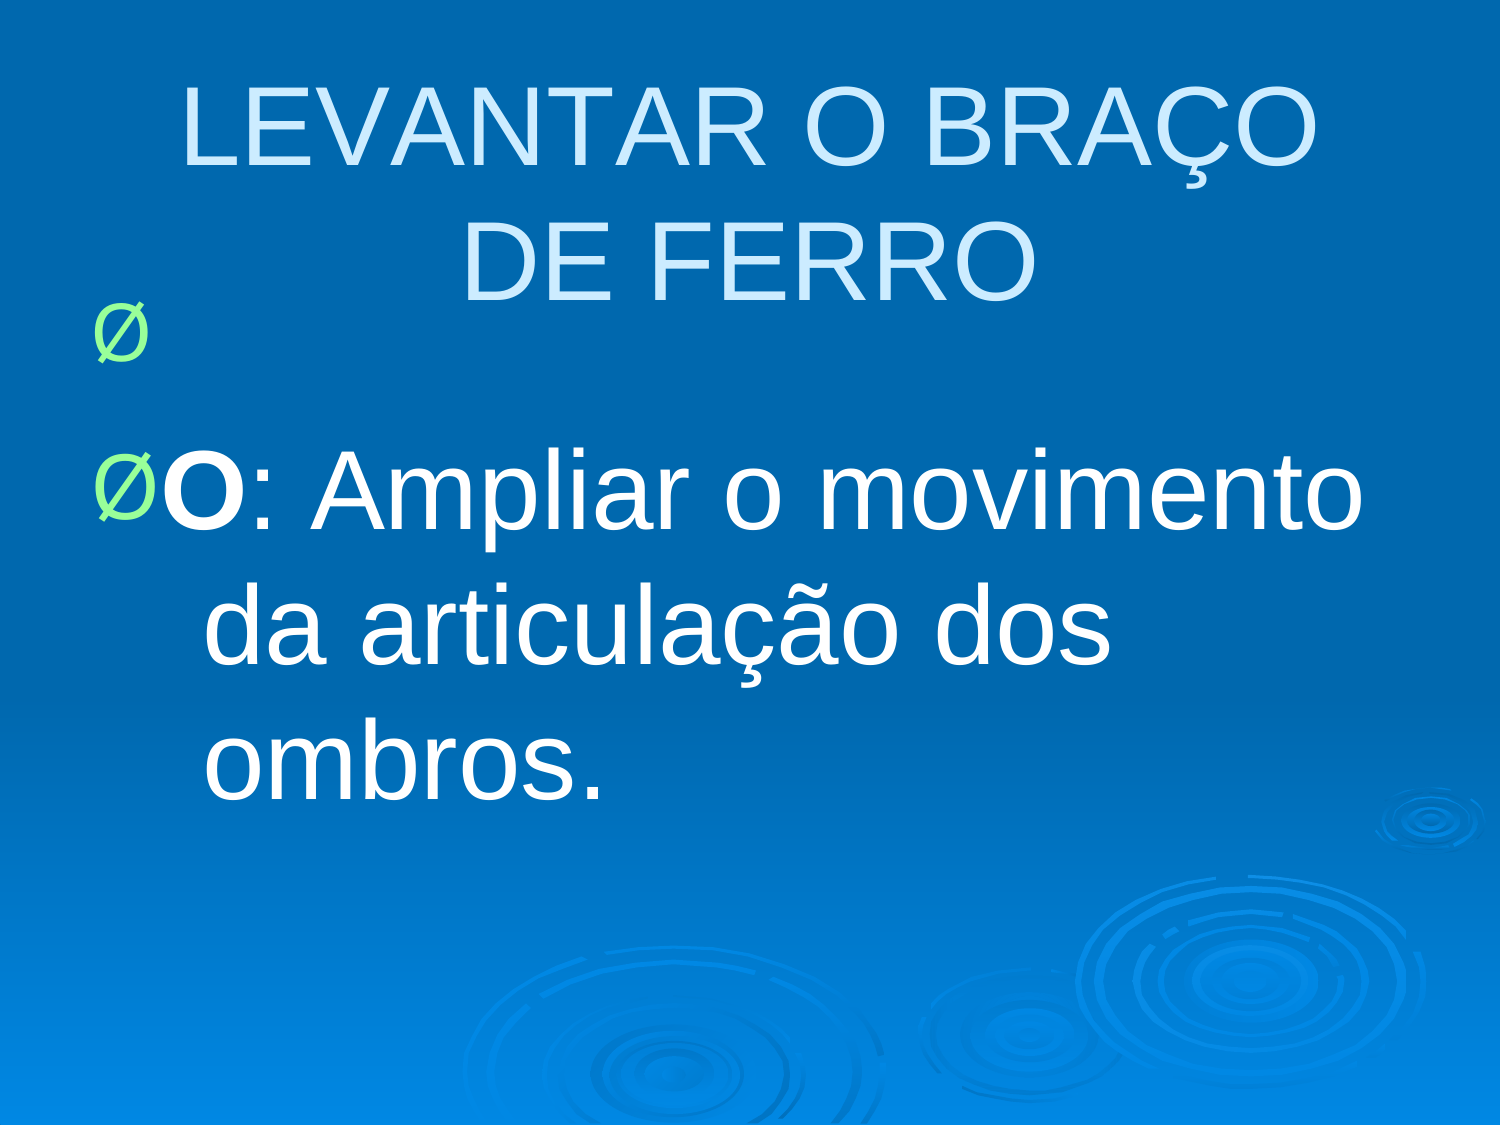

# LEVANTAR O BRAÇO DE FERRO
O: Ampliar o movimento da articulação dos ombros.